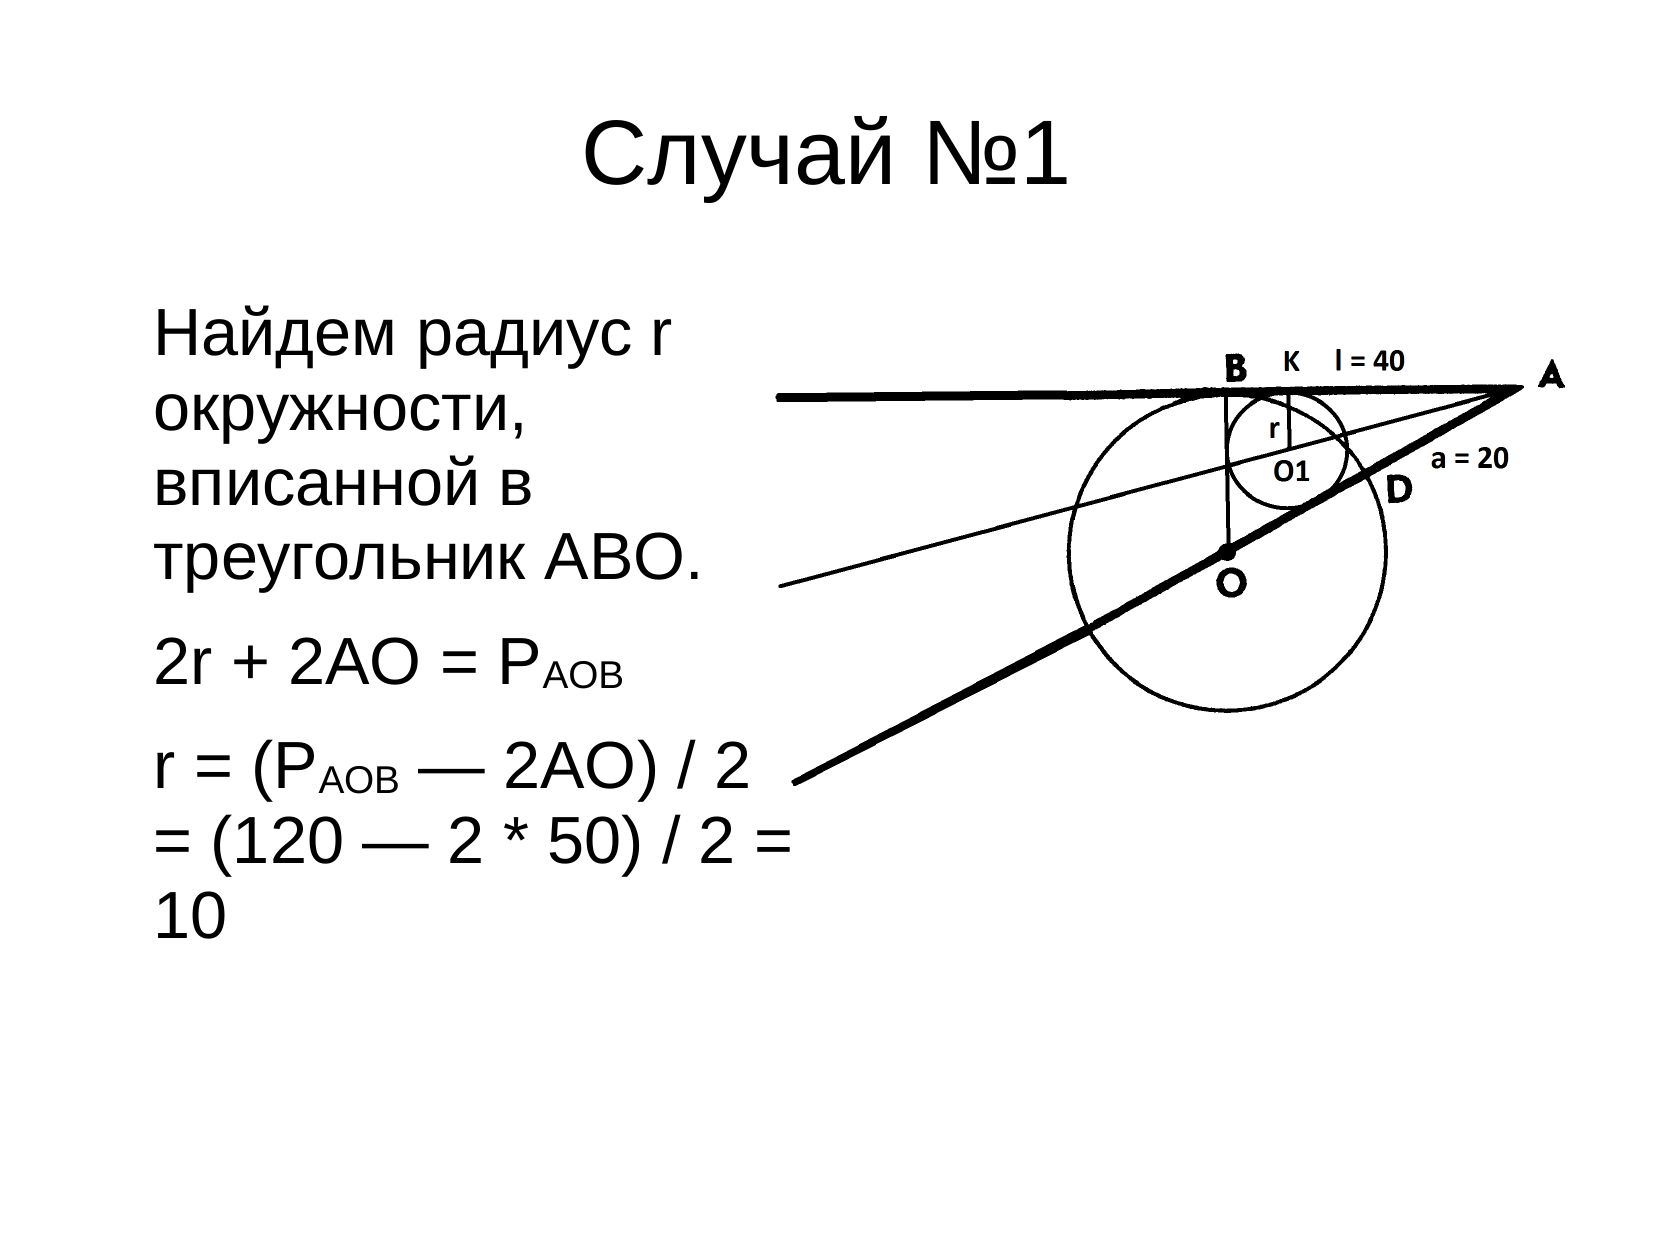

# Случай №1
Найдем радиус r окружности, вписанной в треугольник ABO.
2r + 2AO = PAOB
r = (PAOB — 2AO) / 2 = (120 — 2 * 50) / 2 = 10